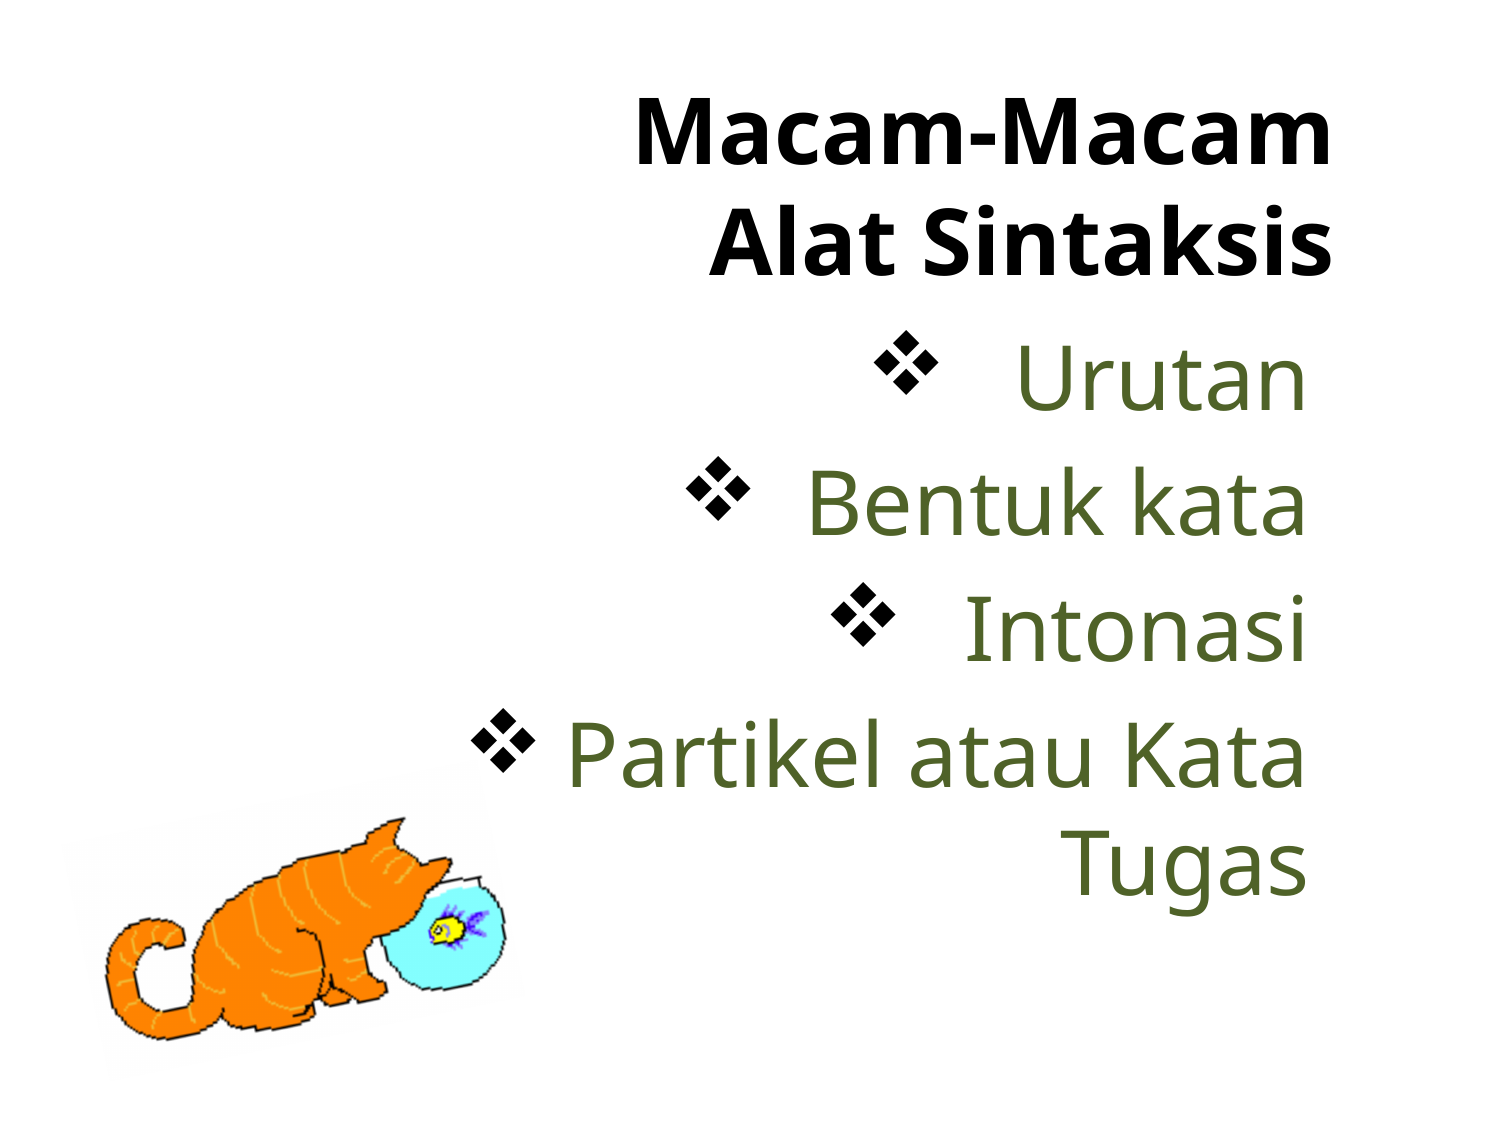

# Macam-Macam Alat Sintaksis
Urutan
Bentuk kata
Intonasi
Partikel atau Kata Tugas